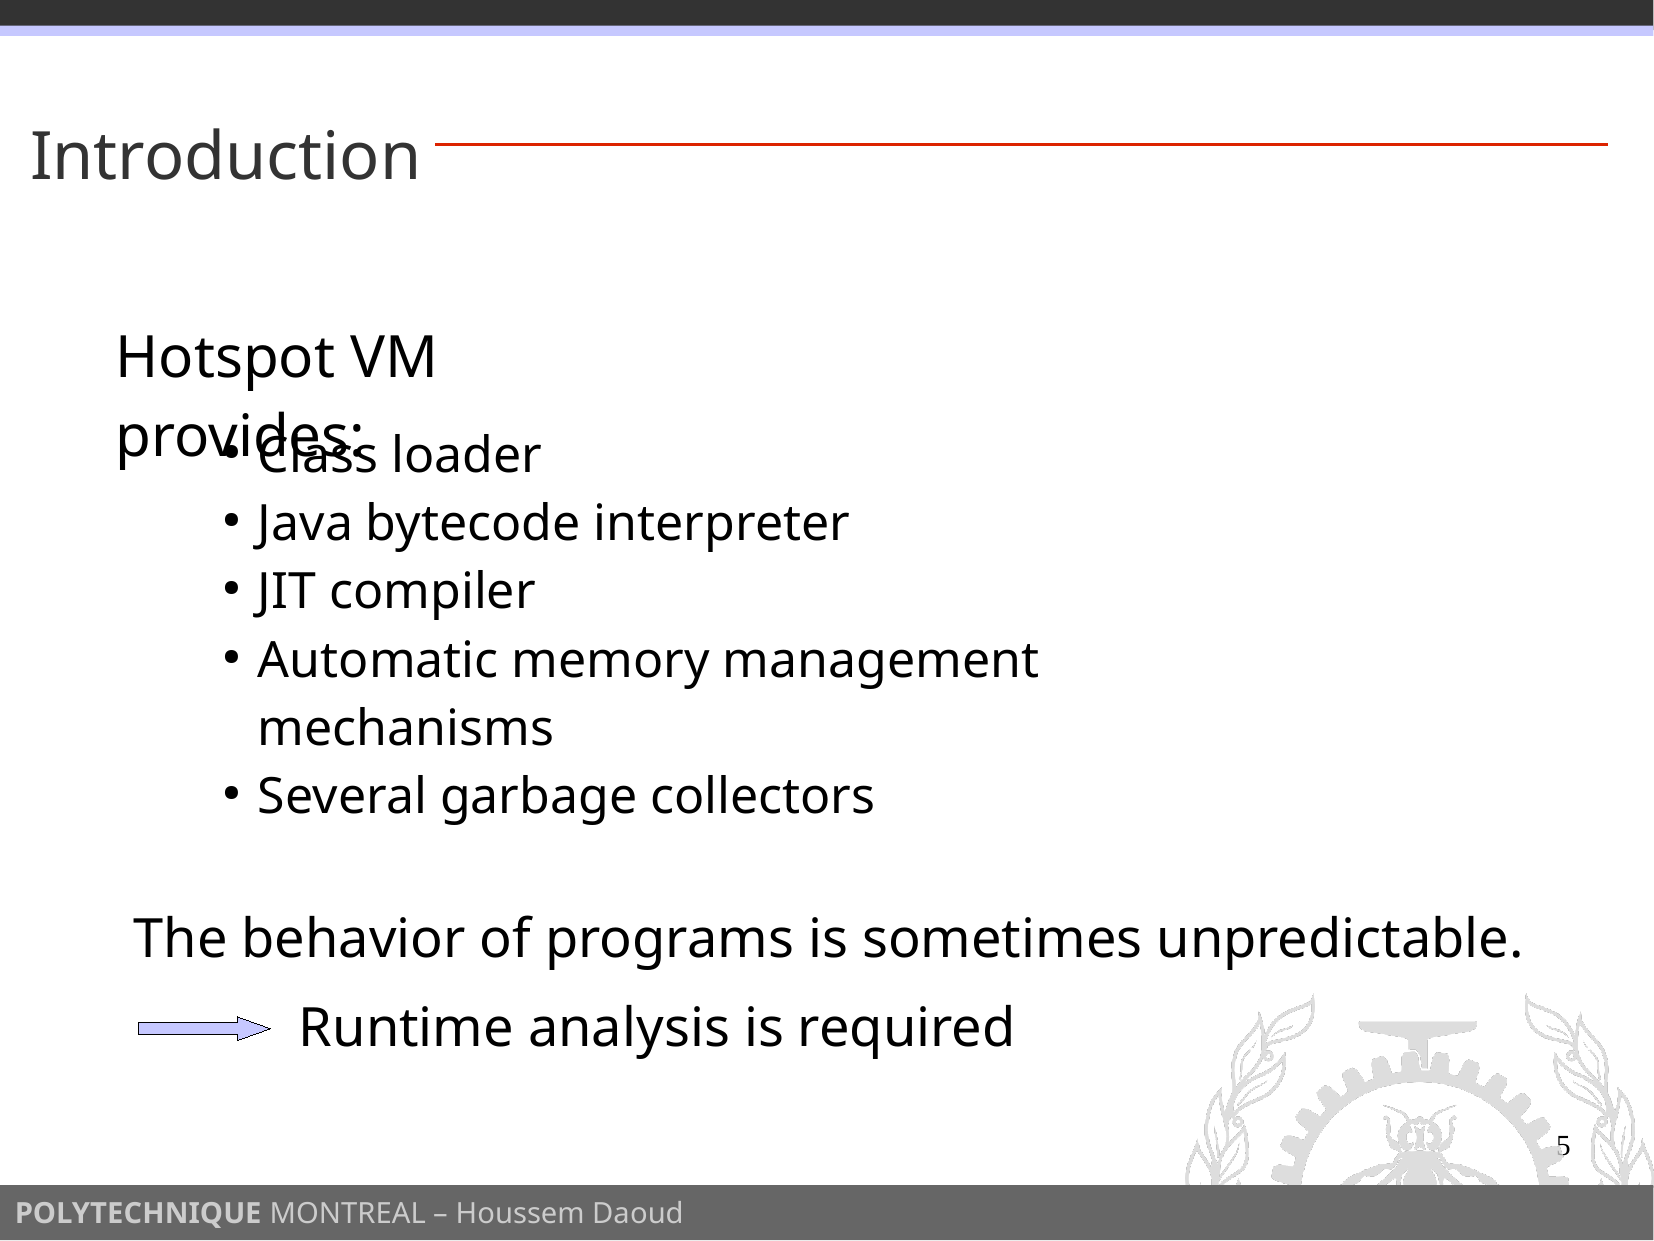

Introduction
Hotspot VM provides:
Class loader
Java bytecode interpreter
JIT compiler
Automatic memory management mechanisms
Several garbage collectors
The behavior of programs is sometimes unpredictable.
Runtime analysis is required
5
POLYTECHNIQUE MONTREAL – Houssem Daoud